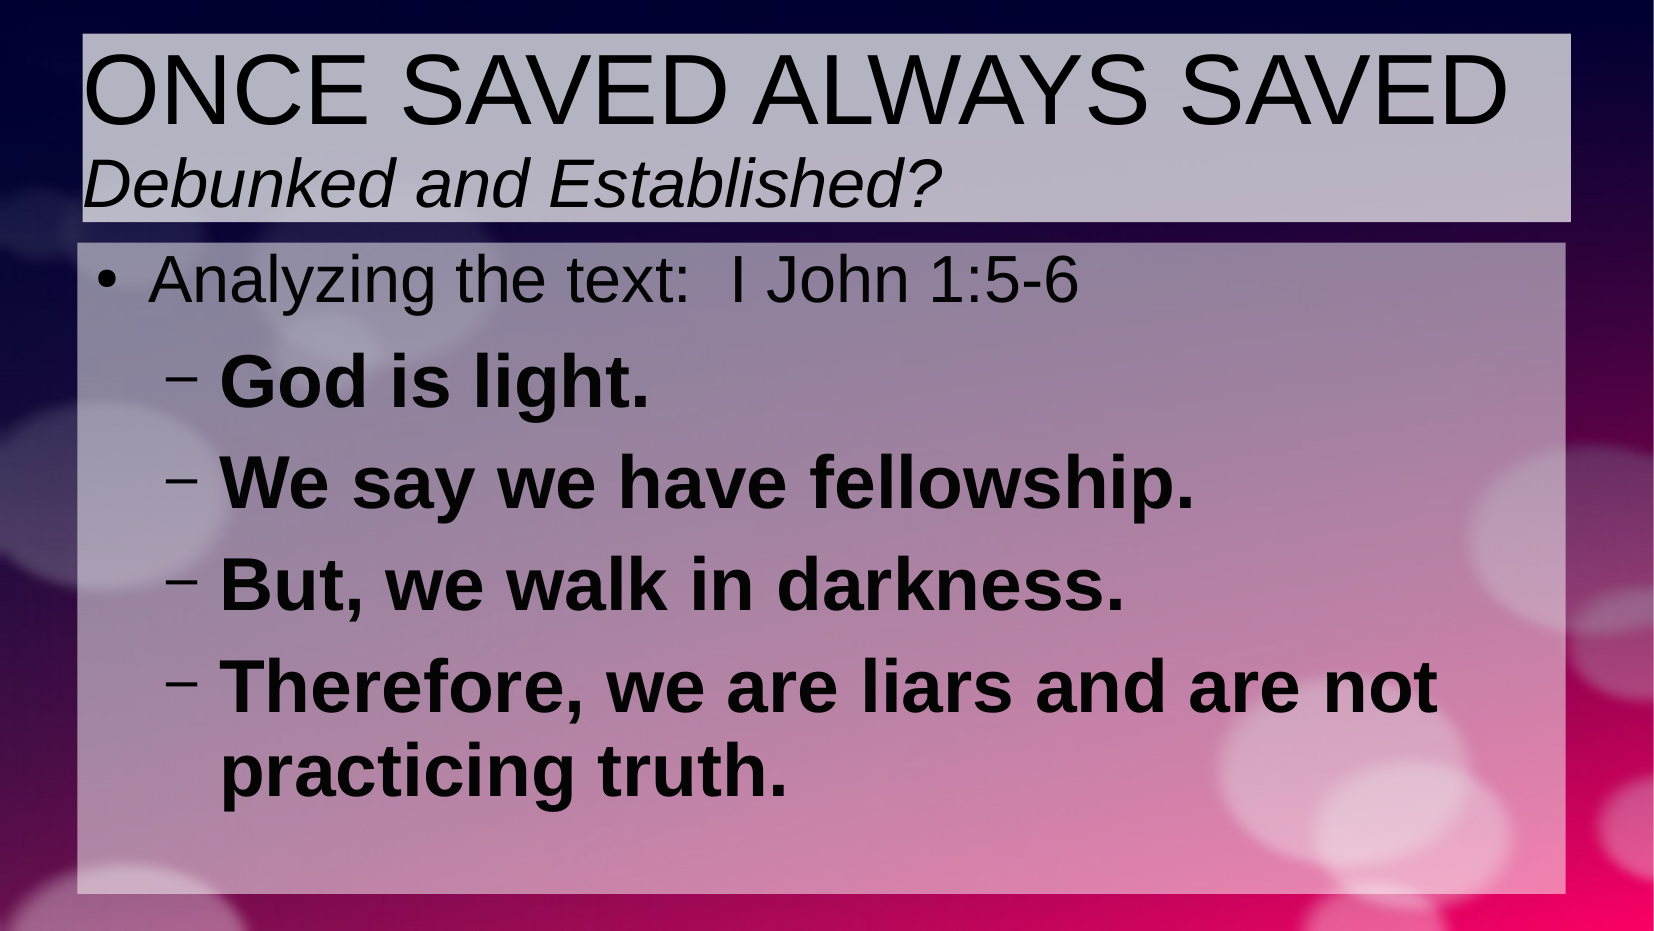

# ONCE SAVED ALWAYS SAVED Debunked and Established?
Analyzing the text: I John 1:5-6
God is light.
We say we have fellowship.
But, we walk in darkness.
Therefore, we are liars and are not practicing truth.